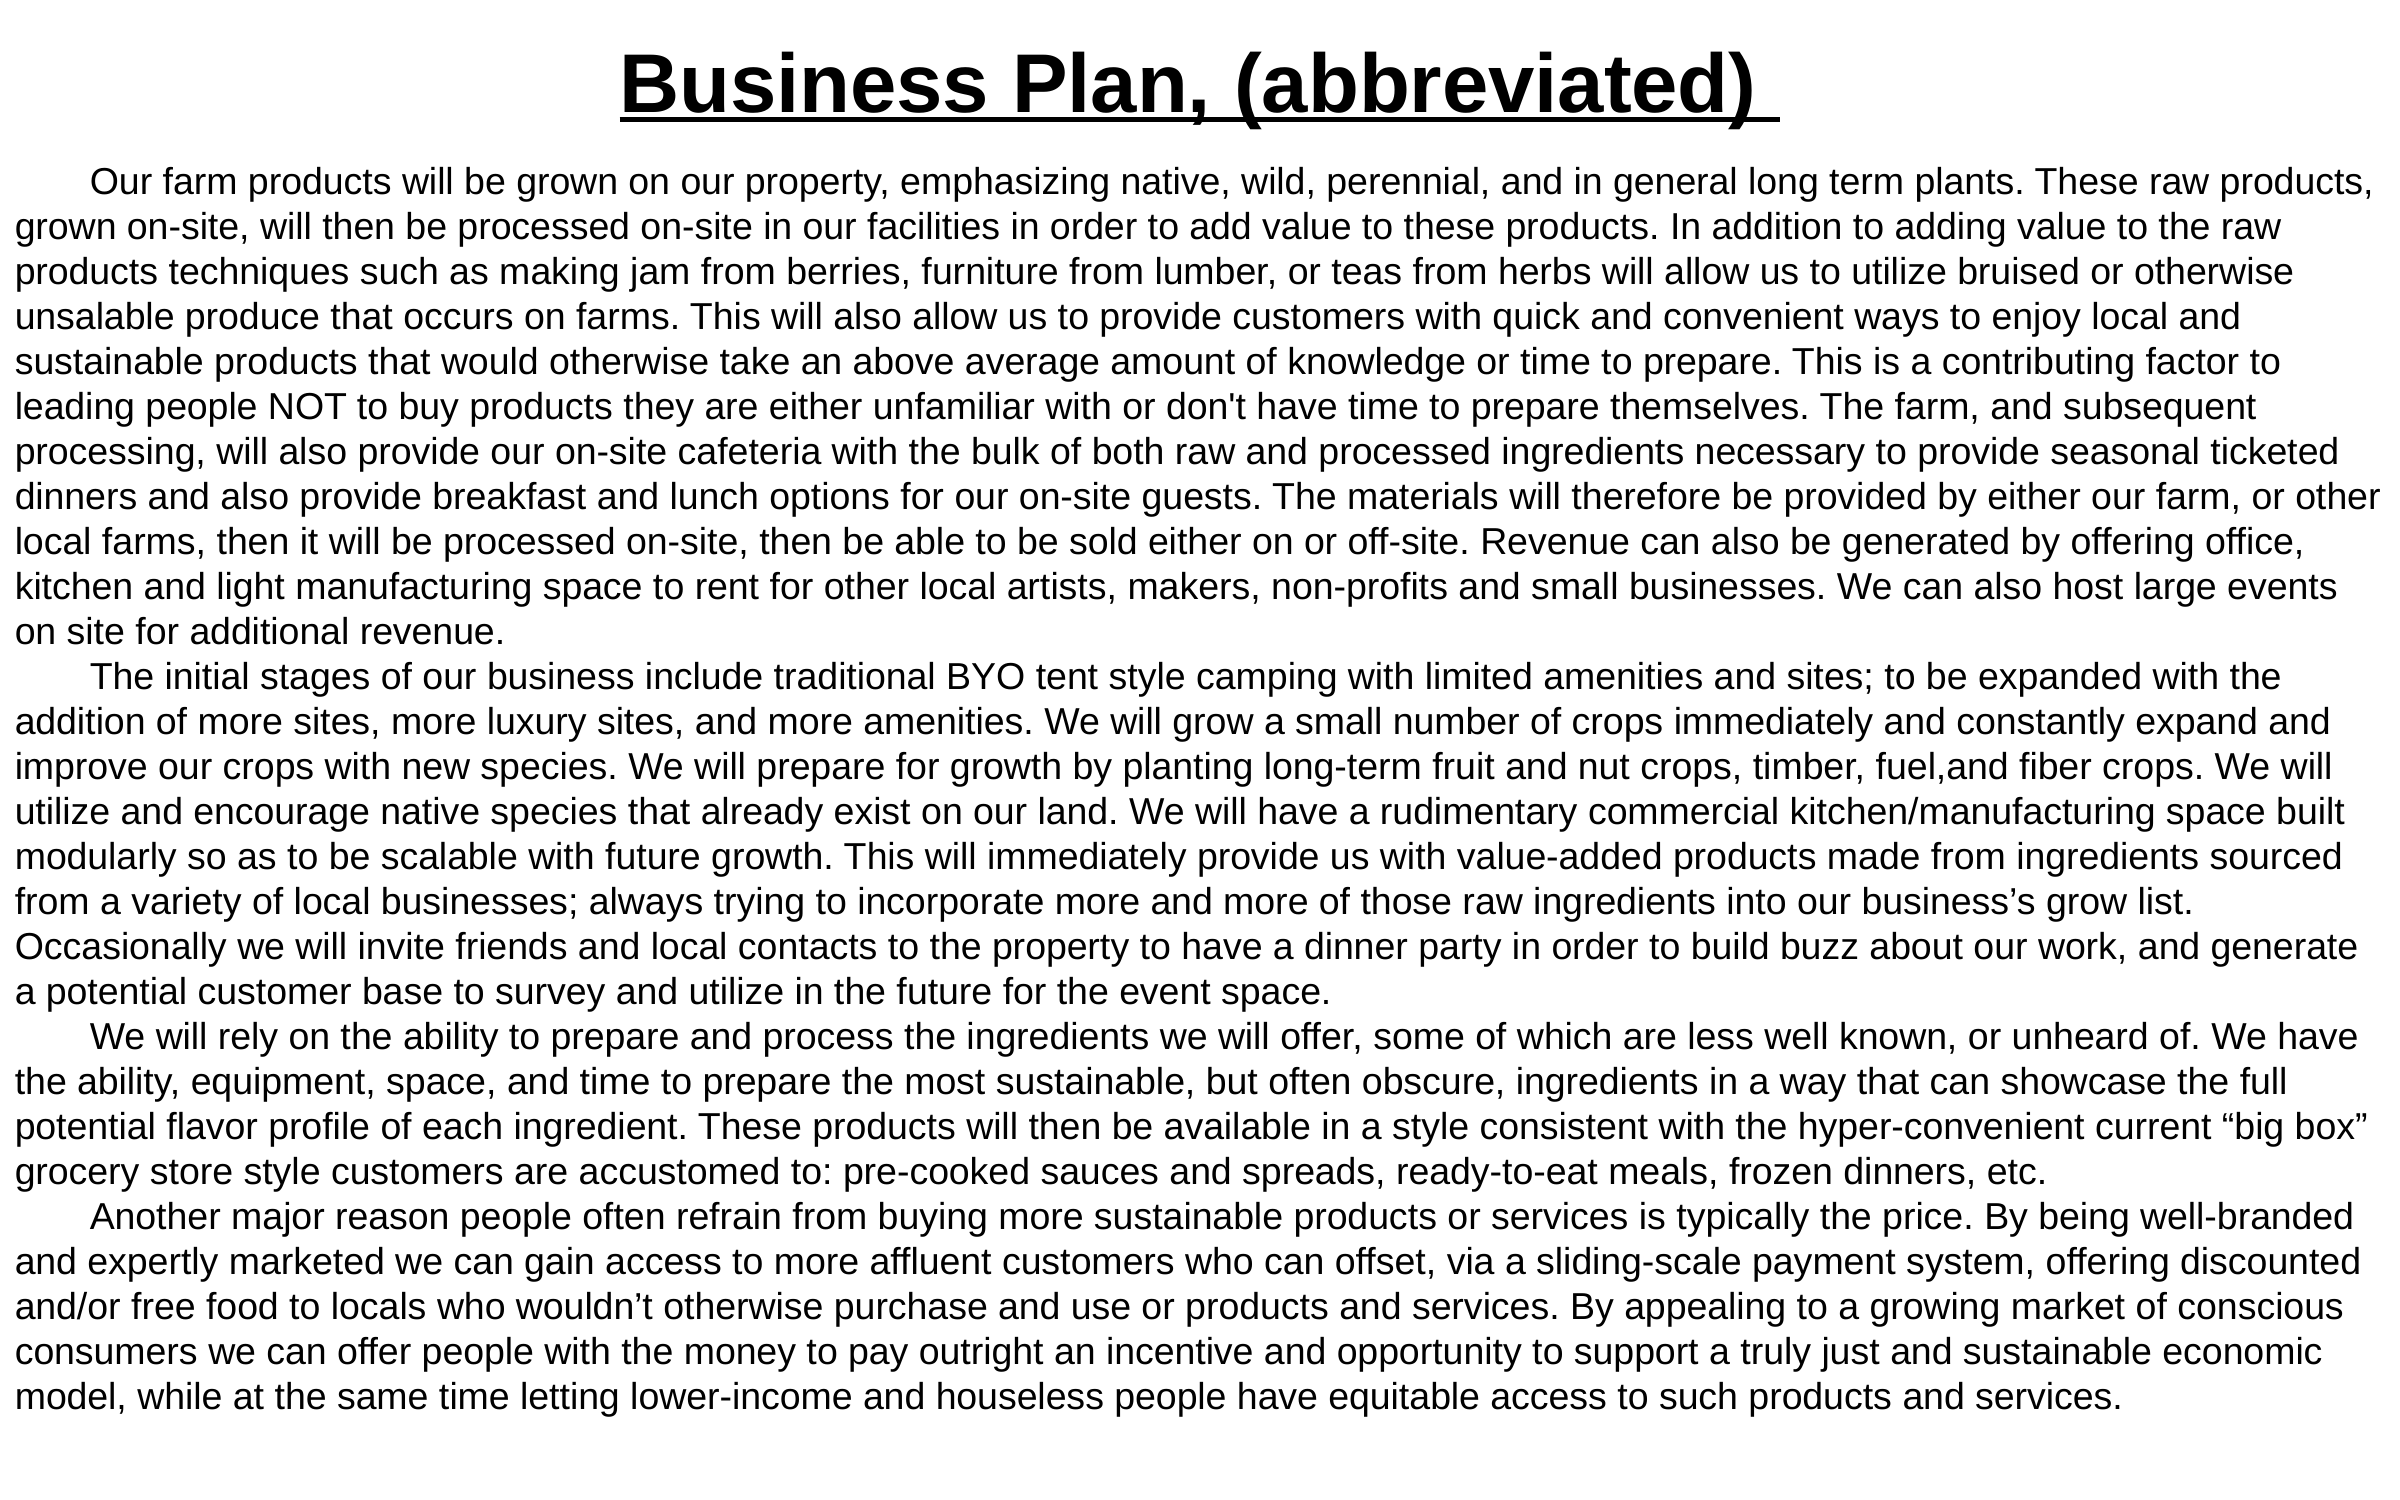

Business Plan, (abbreviated)
Our farm products will be grown on our property, emphasizing native, wild, perennial, and in general long term plants. These raw products, grown on-site, will then be processed on-site in our facilities in order to add value to these products. In addition to adding value to the raw products techniques such as making jam from berries, furniture from lumber, or teas from herbs will allow us to utilize bruised or otherwise unsalable produce that occurs on farms. This will also allow us to provide customers with quick and convenient ways to enjoy local and sustainable products that would otherwise take an above average amount of knowledge or time to prepare. This is a contributing factor to leading people NOT to buy products they are either unfamiliar with or don't have time to prepare themselves. The farm, and subsequent processing, will also provide our on-site cafeteria with the bulk of both raw and processed ingredients necessary to provide seasonal ticketed dinners and also provide breakfast and lunch options for our on-site guests. The materials will therefore be provided by either our farm, or other local farms, then it will be processed on-site, then be able to be sold either on or off-site. Revenue can also be generated by offering office, kitchen and light manufacturing space to rent for other local artists, makers, non-profits and small businesses. We can also host large events on site for additional revenue.
The initial stages of our business include traditional BYO tent style camping with limited amenities and sites; to be expanded with the addition of more sites, more luxury sites, and more amenities. We will grow a small number of crops immediately and constantly expand and improve our crops with new species. We will prepare for growth by planting long-term fruit and nut crops, timber, fuel,and fiber crops. We will utilize and encourage native species that already exist on our land. We will have a rudimentary commercial kitchen/manufacturing space built modularly so as to be scalable with future growth. This will immediately provide us with value-added products made from ingredients sourced from a variety of local businesses; always trying to incorporate more and more of those raw ingredients into our business’s grow list. Occasionally we will invite friends and local contacts to the property to have a dinner party in order to build buzz about our work, and generate a potential customer base to survey and utilize in the future for the event space.
We will rely on the ability to prepare and process the ingredients we will offer, some of which are less well known, or unheard of. We have the ability, equipment, space, and time to prepare the most sustainable, but often obscure, ingredients in a way that can showcase the full potential flavor profile of each ingredient. These products will then be available in a style consistent with the hyper-convenient current “big box” grocery store style customers are accustomed to: pre-cooked sauces and spreads, ready-to-eat meals, frozen dinners, etc.
Another major reason people often refrain from buying more sustainable products or services is typically the price. By being well-branded and expertly marketed we can gain access to more affluent customers who can offset, via a sliding-scale payment system, offering discounted and/or free food to locals who wouldn’t otherwise purchase and use or products and services. By appealing to a growing market of conscious consumers we can offer people with the money to pay outright an incentive and opportunity to support a truly just and sustainable economic model, while at the same time letting lower-income and houseless people have equitable access to such products and services.